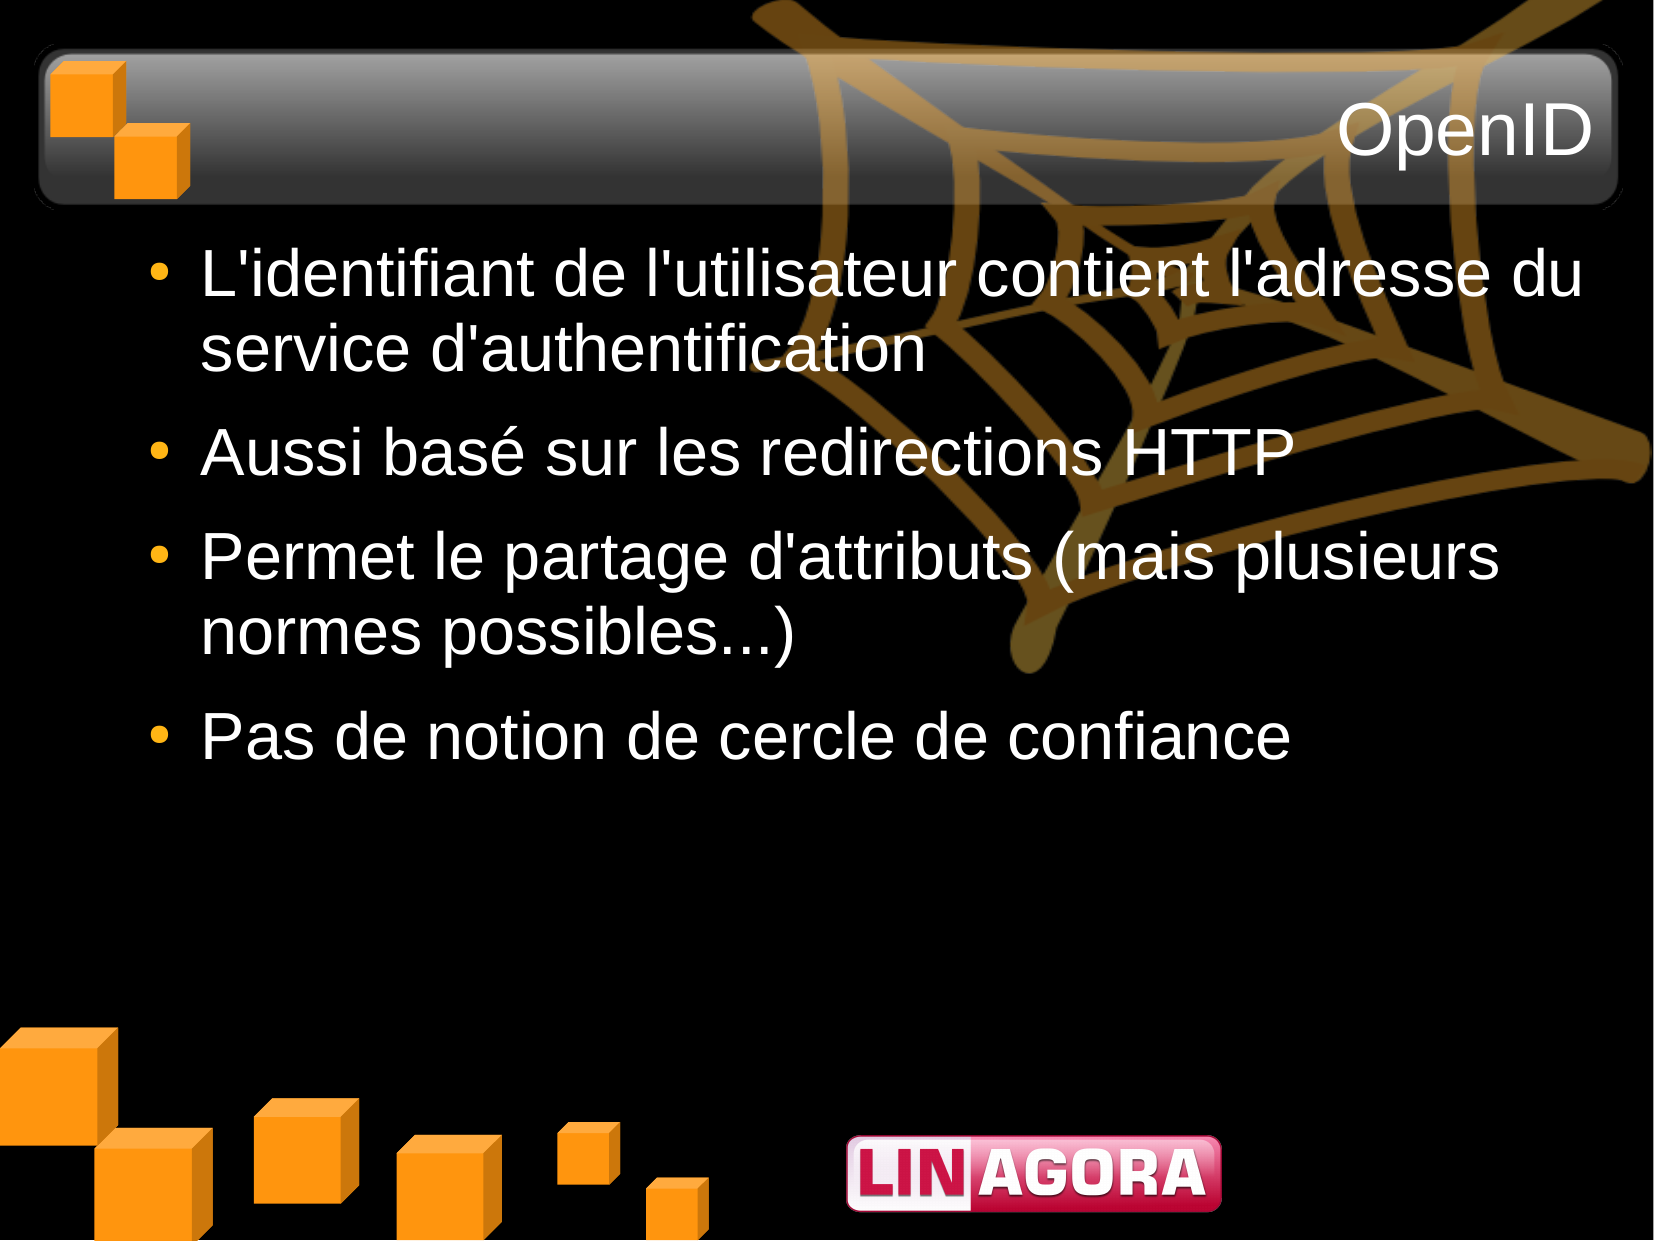

# OpenID
L'identifiant de l'utilisateur contient l'adresse du service d'authentification
Aussi basé sur les redirections HTTP
Permet le partage d'attributs (mais plusieurs normes possibles...)
Pas de notion de cercle de confiance